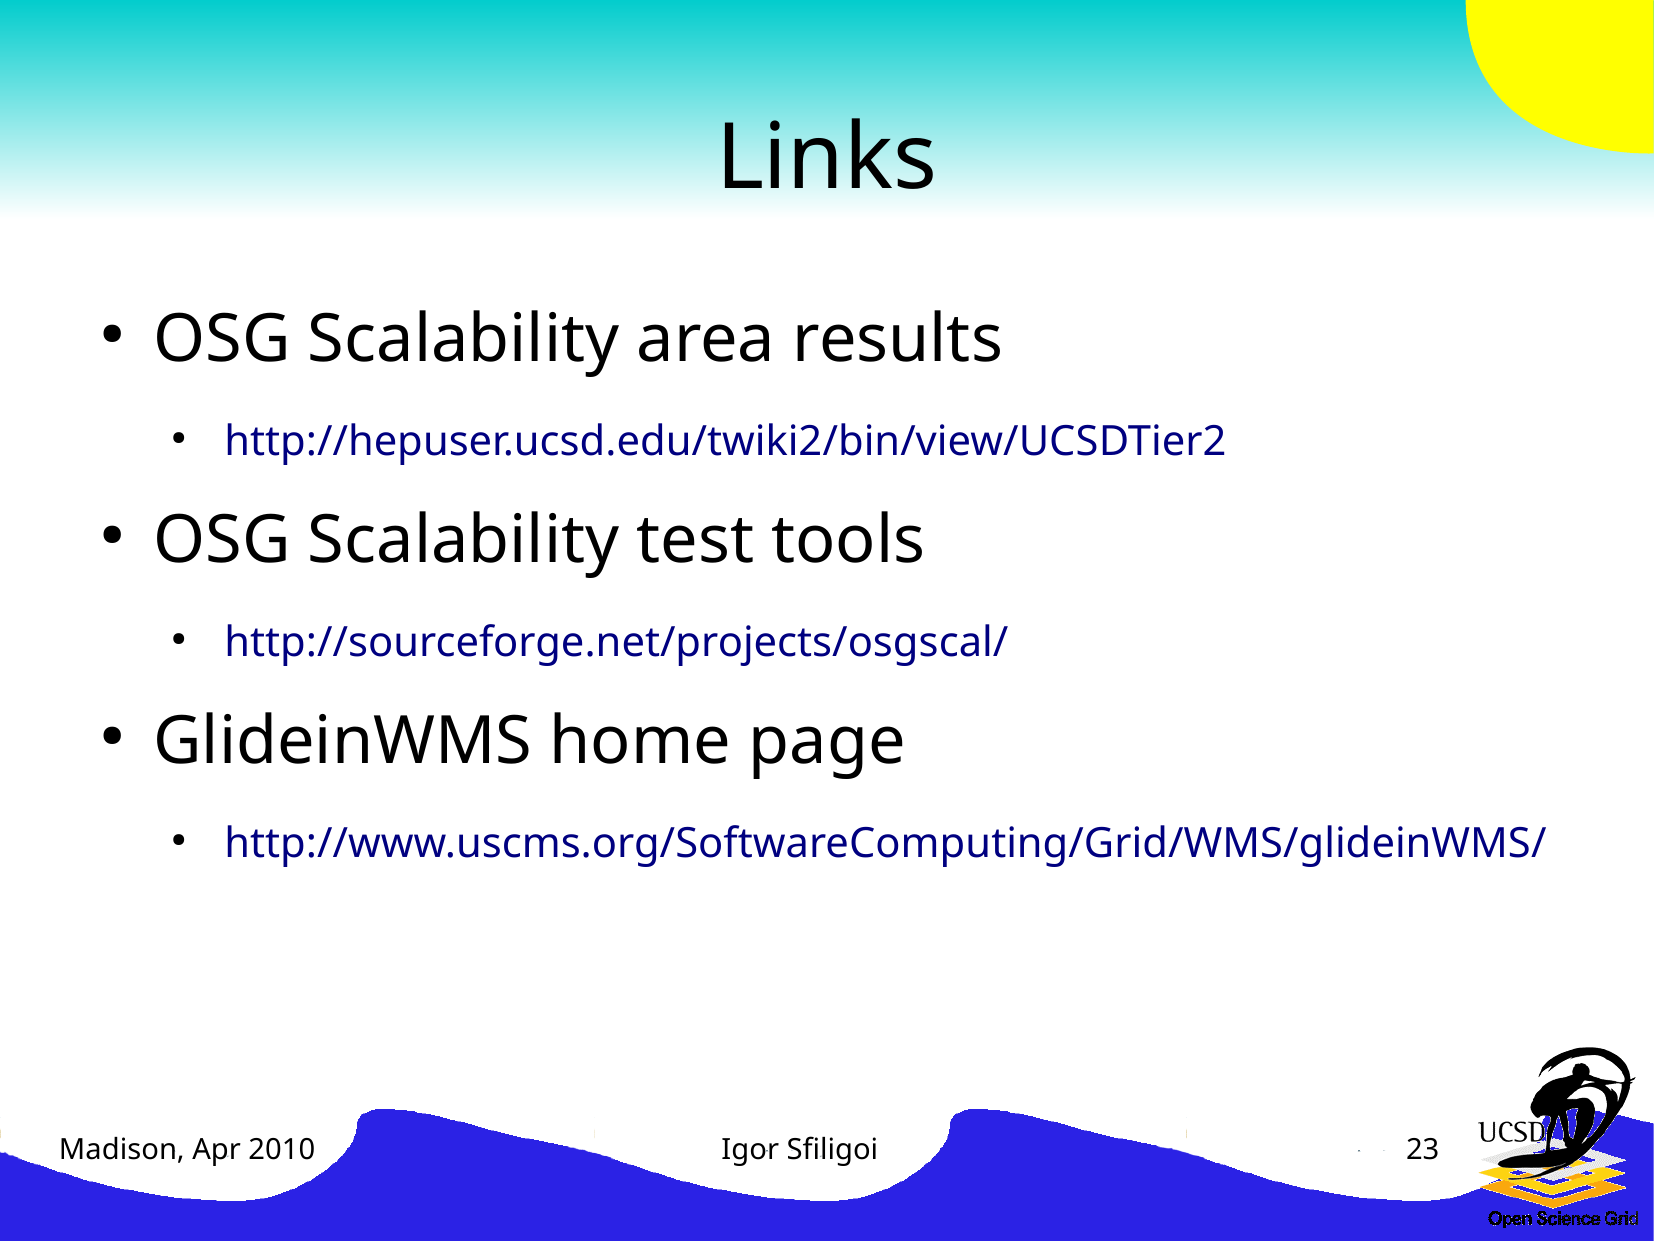

# Links
OSG Scalability area results
http://hepuser.ucsd.edu/twiki2/bin/view/UCSDTier2
OSG Scalability test tools
http://sourceforge.net/projects/osgscal/
GlideinWMS home page
http://www.uscms.org/SoftwareComputing/Grid/WMS/glideinWMS/
23